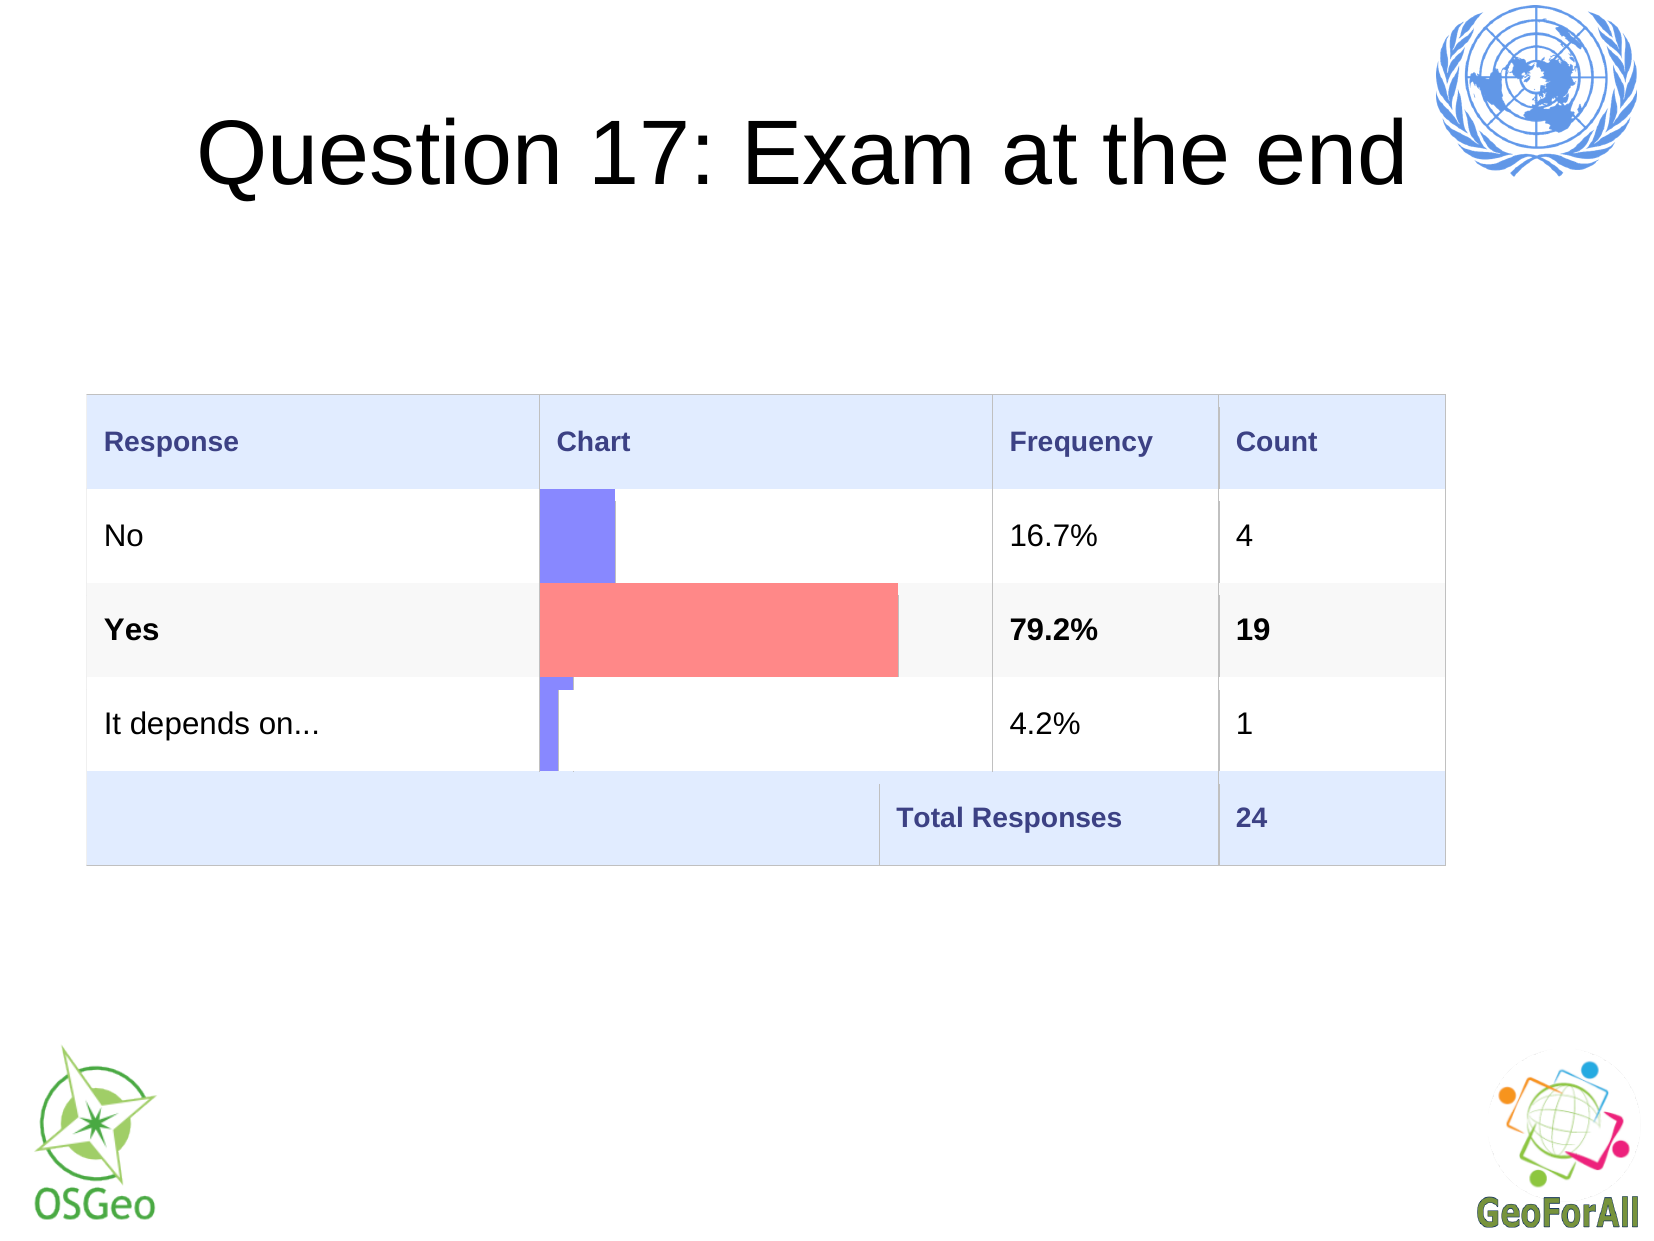

# Question 17: Exam at the end